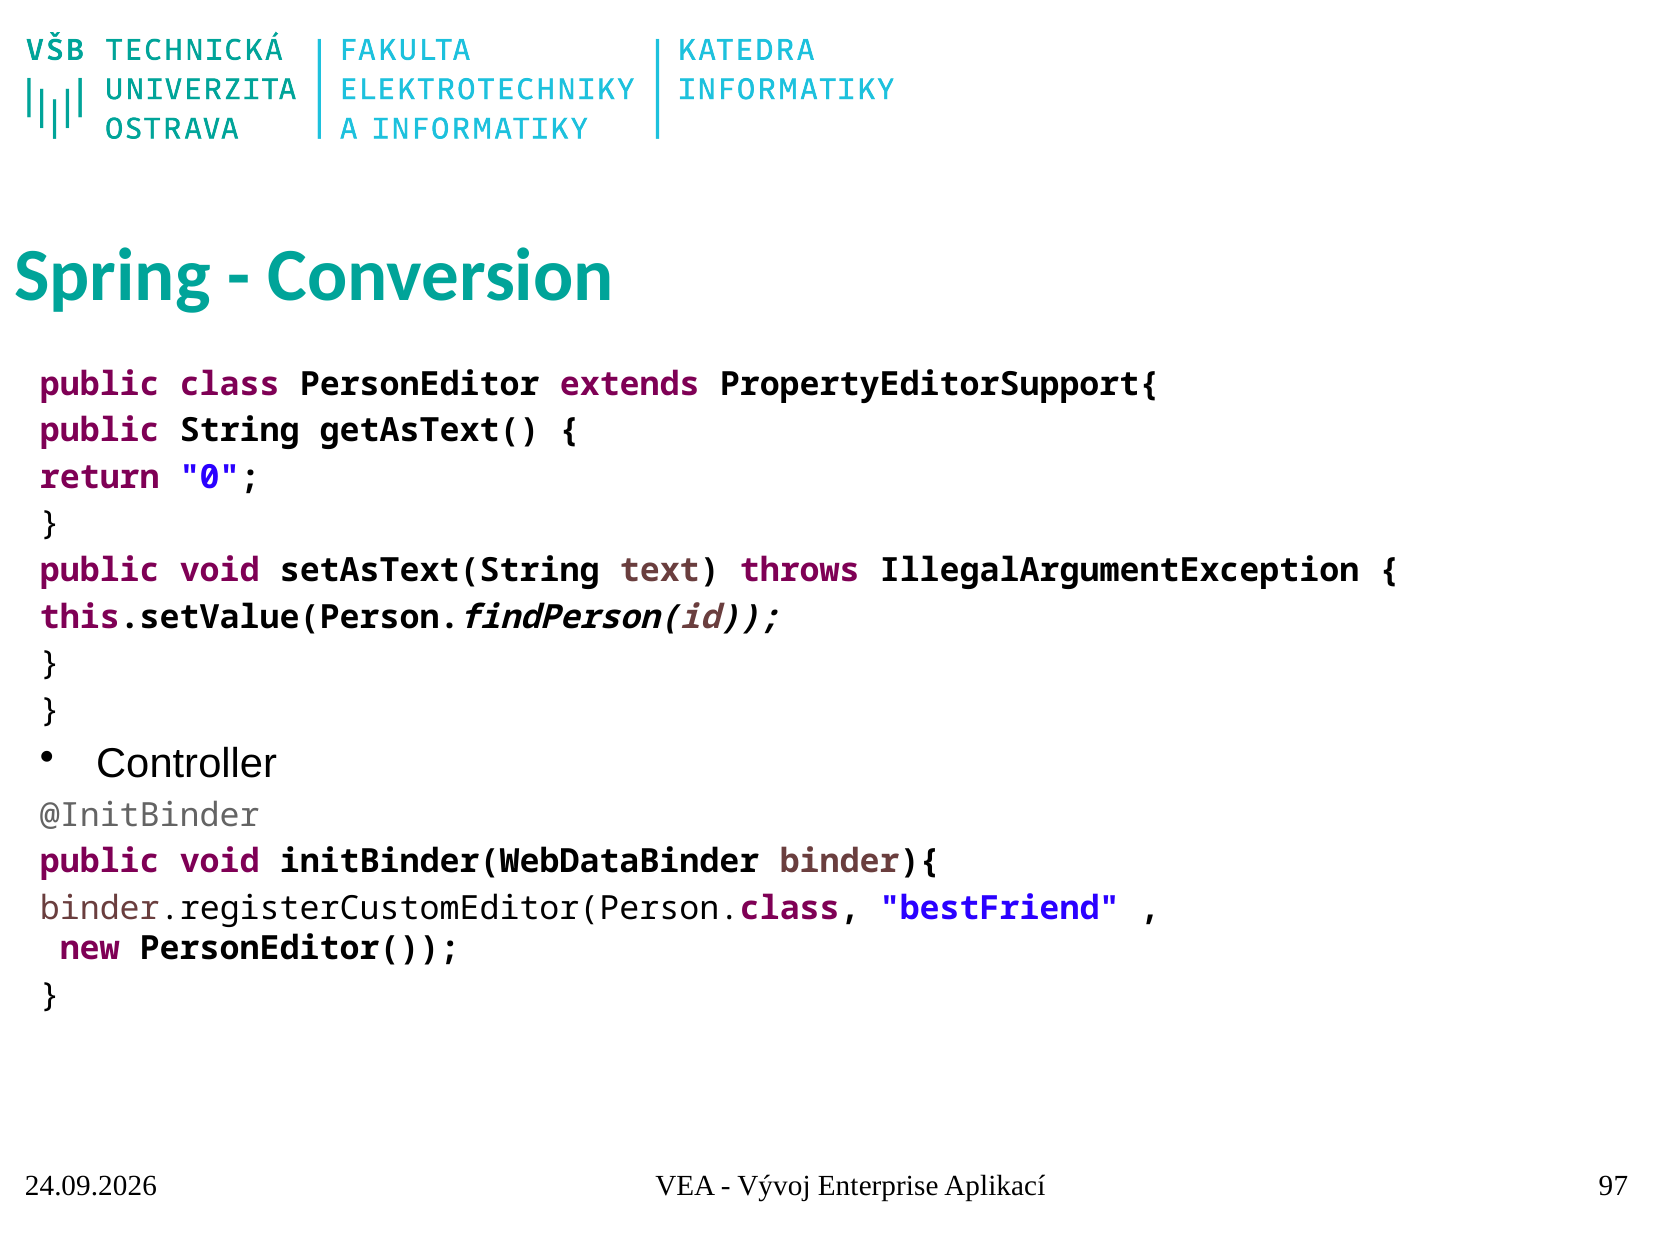

Spring - Conversion
# public class PersonEditor extends PropertyEditorSupport{
public String getAsText() {
return "0";
}
public void setAsText(String text) throws IllegalArgumentException {
this.setValue(Person.findPerson(id));
}
}
Controller
@InitBinder
public void initBinder(WebDataBinder binder){
binder.registerCustomEditor(Person.class, "bestFriend" ,
 new PersonEditor());
}
VEA - Vývoj Enterprise Aplikací
97